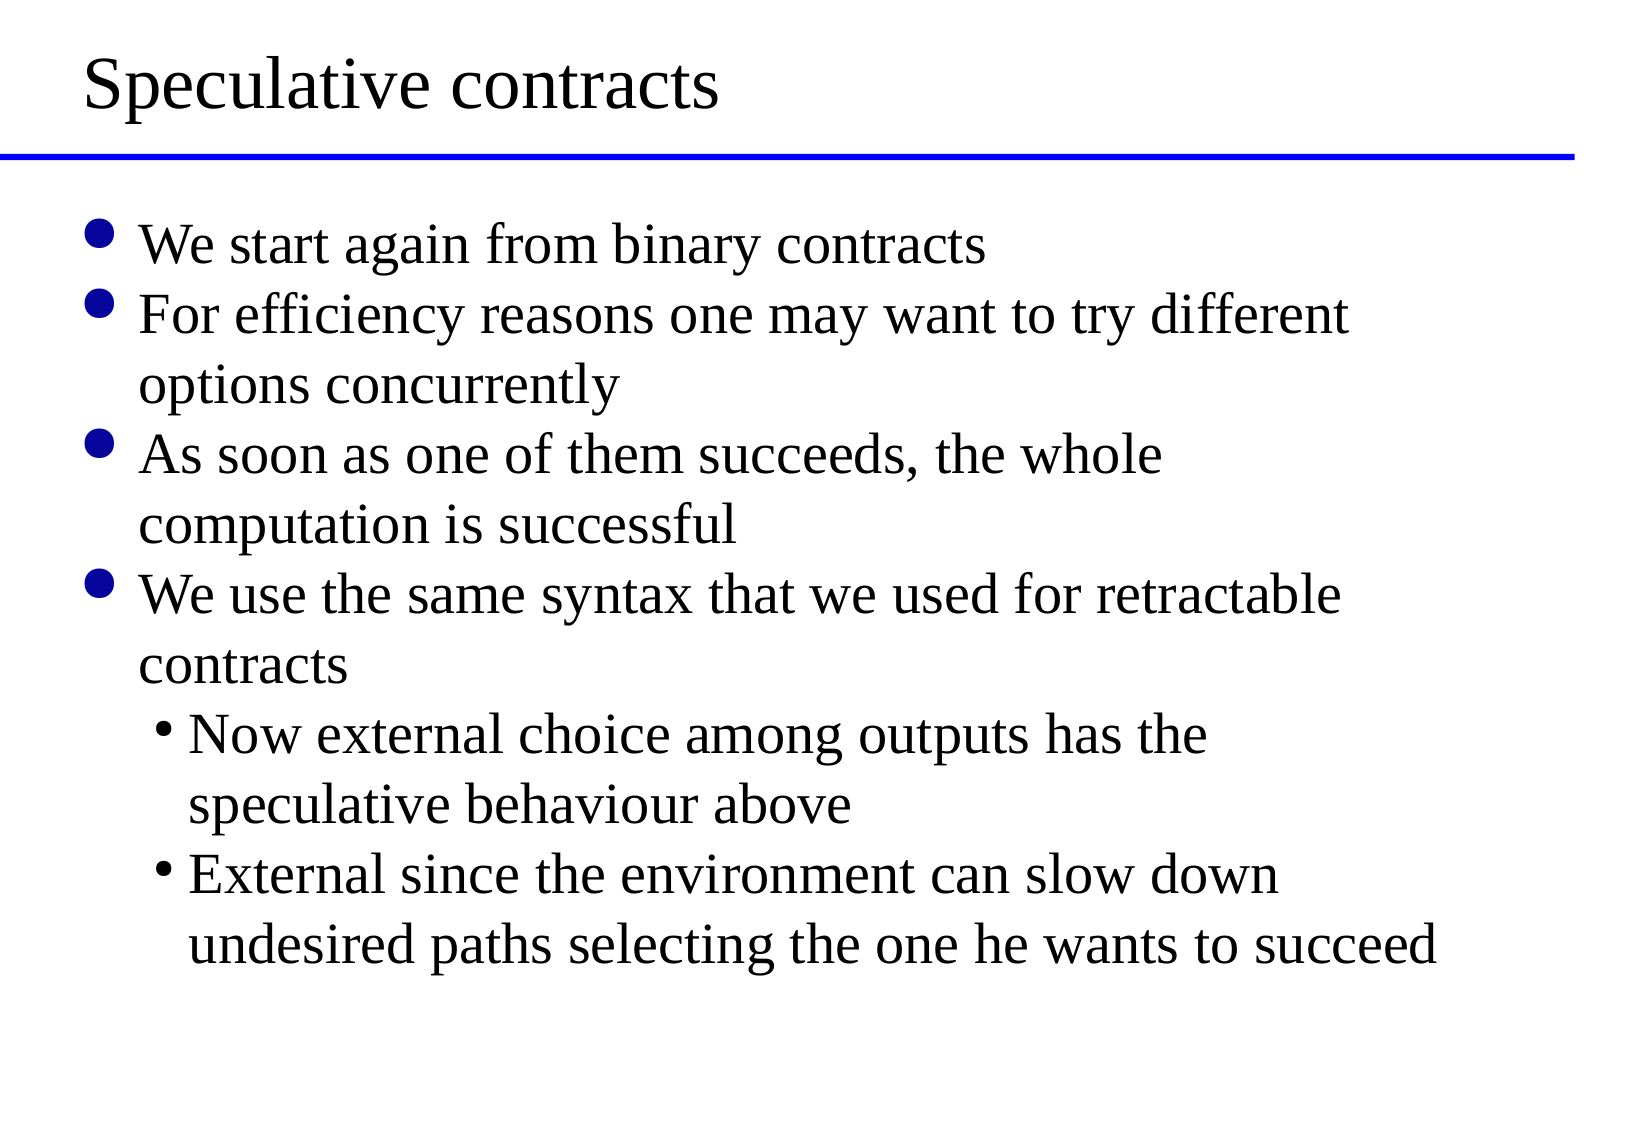

Speculative contracts
We start again from binary contracts
For efficiency reasons one may want to try different options concurrently
As soon as one of them succeeds, the whole computation is successful
We use the same syntax that we used for retractable contracts
Now external choice among outputs has the speculative behaviour above
External since the environment can slow down undesired paths selecting the one he wants to succeed